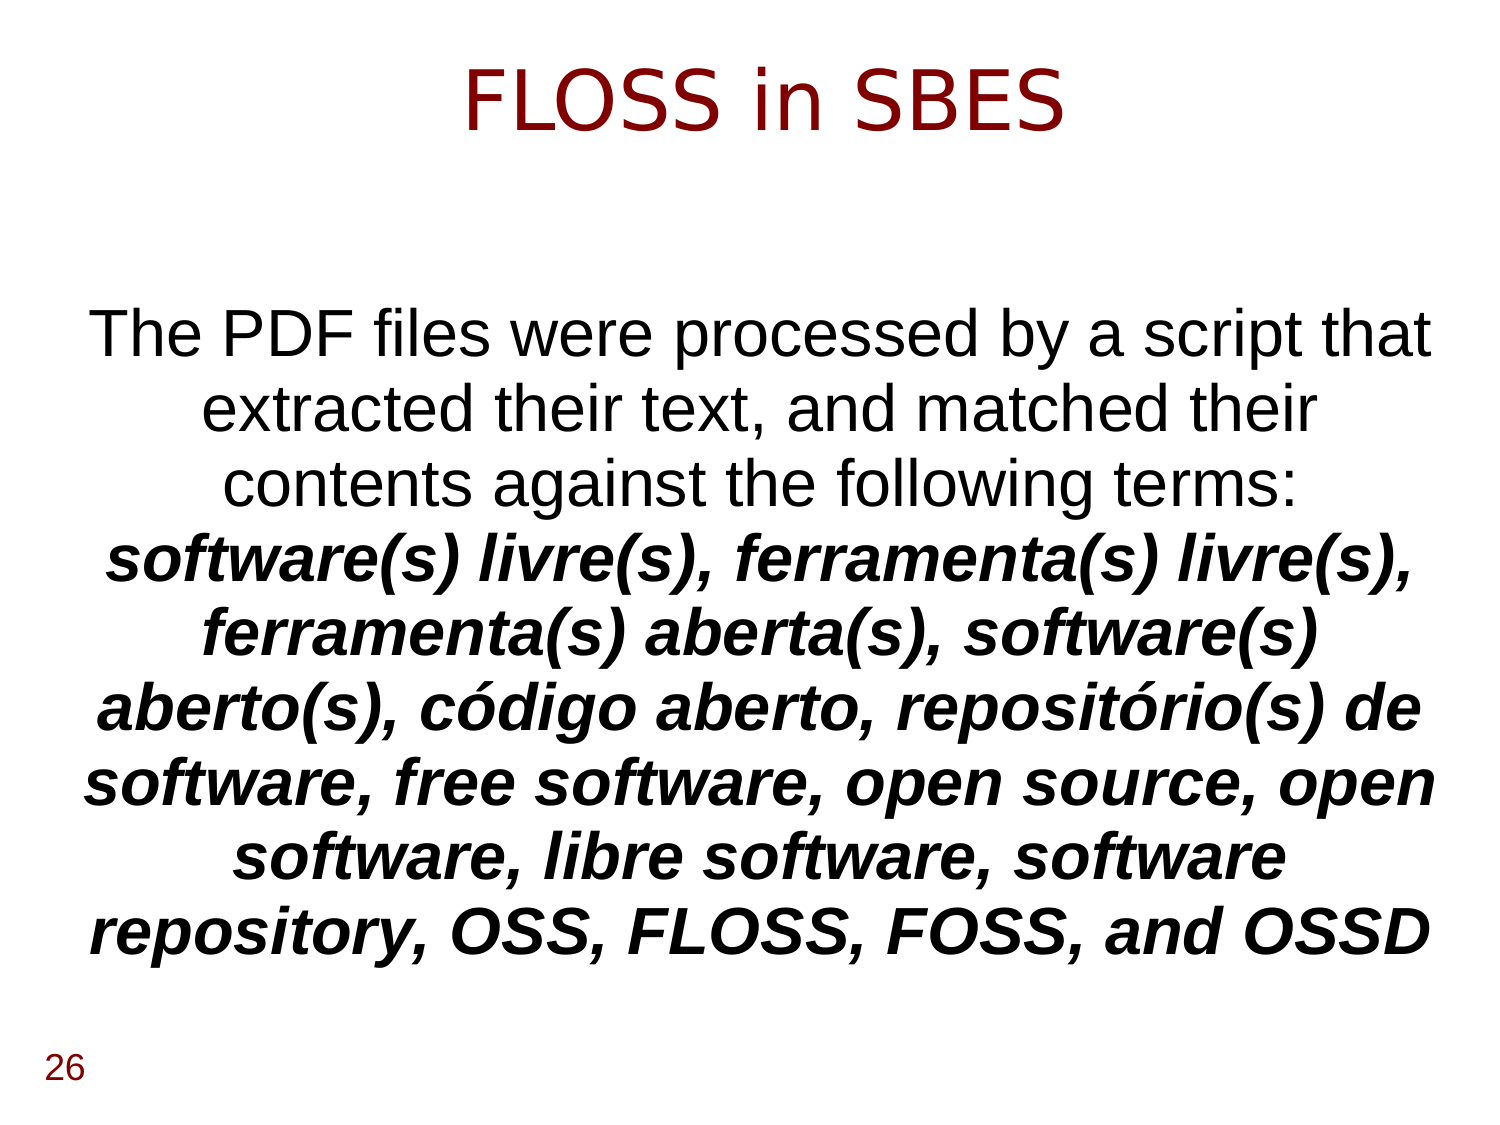

# FLOSS in SBES
The PDF files were processed by a script that extracted their text, and matched their contents against the following terms:
software(s) livre(s), ferramenta(s) livre(s), ferramenta(s) aberta(s), software(s) aberto(s), código aberto, repositório(s) de software, free software, open source, open software, libre software, software repository, OSS, FLOSS, FOSS, and OSSD